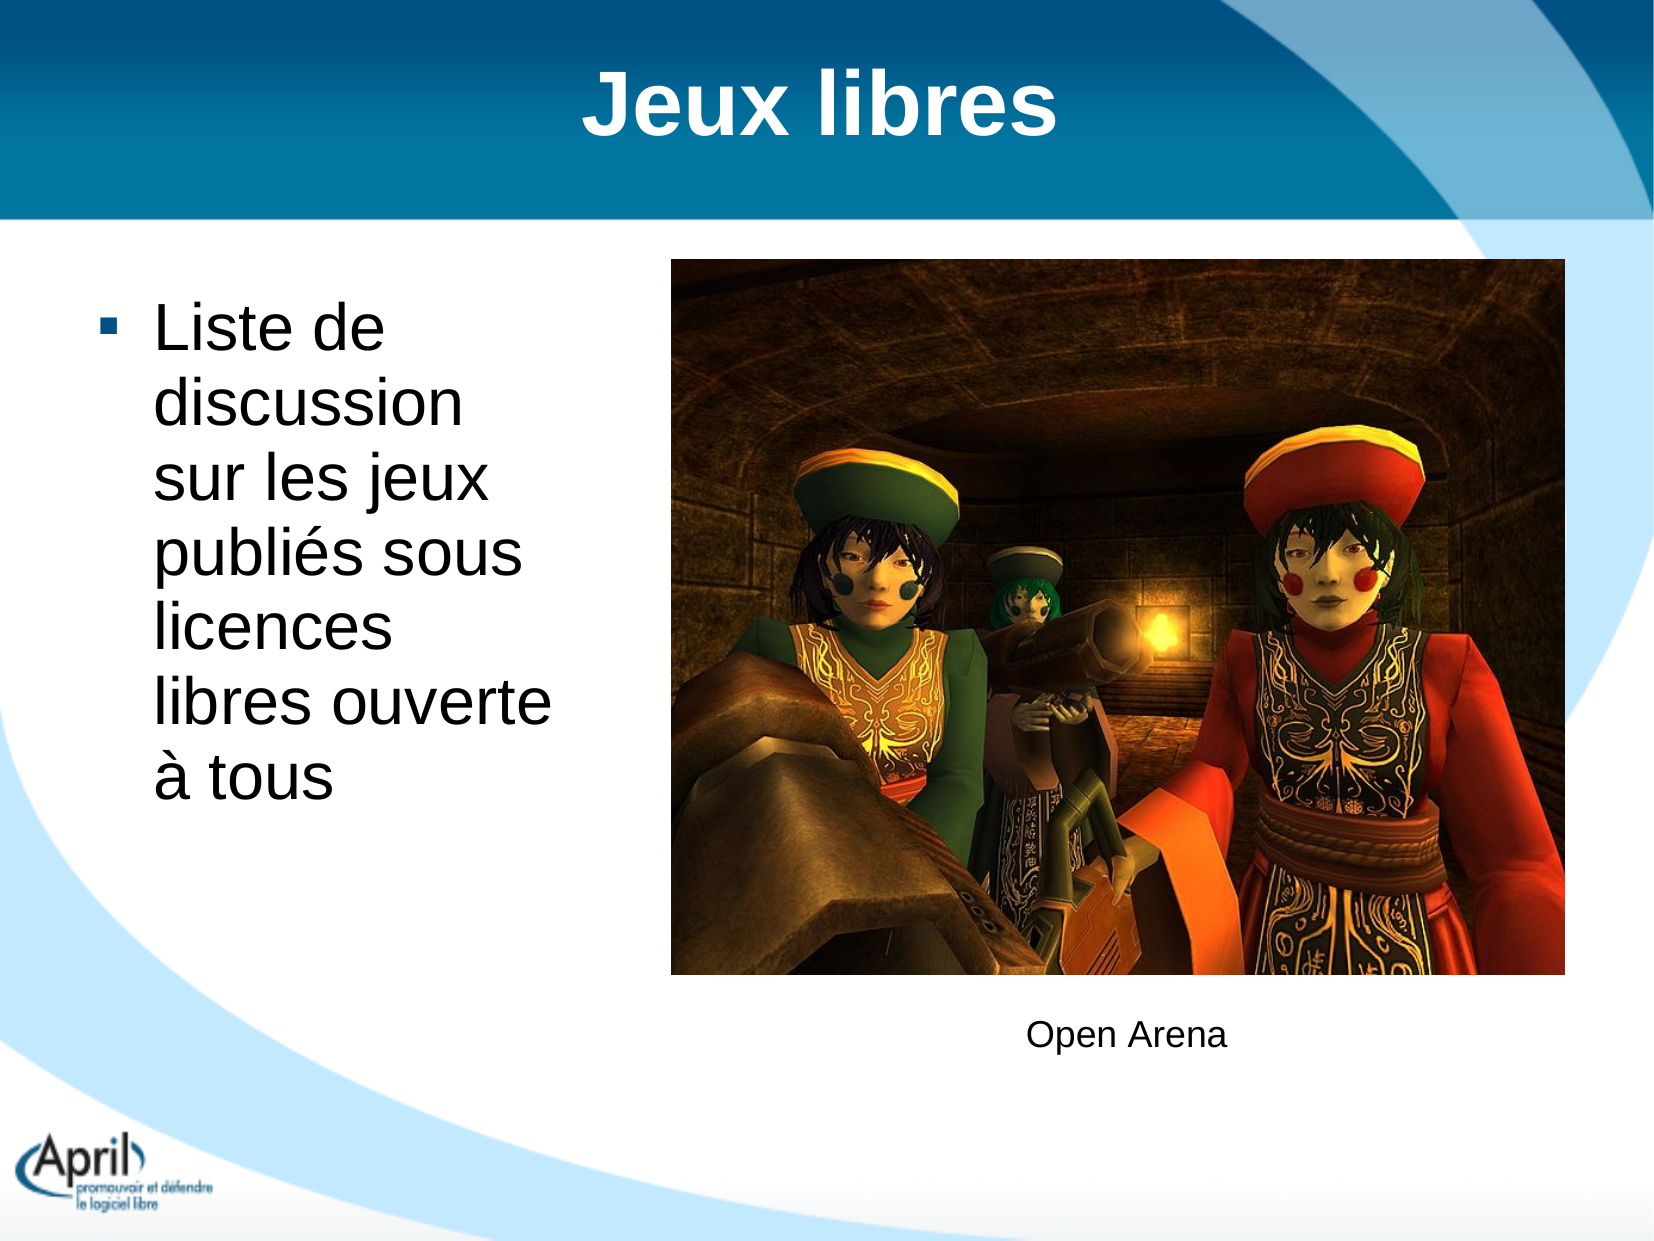

# Jeux libres
Liste de discussion sur les jeux publiés sous licences libres ouverte à tous
Open Arena